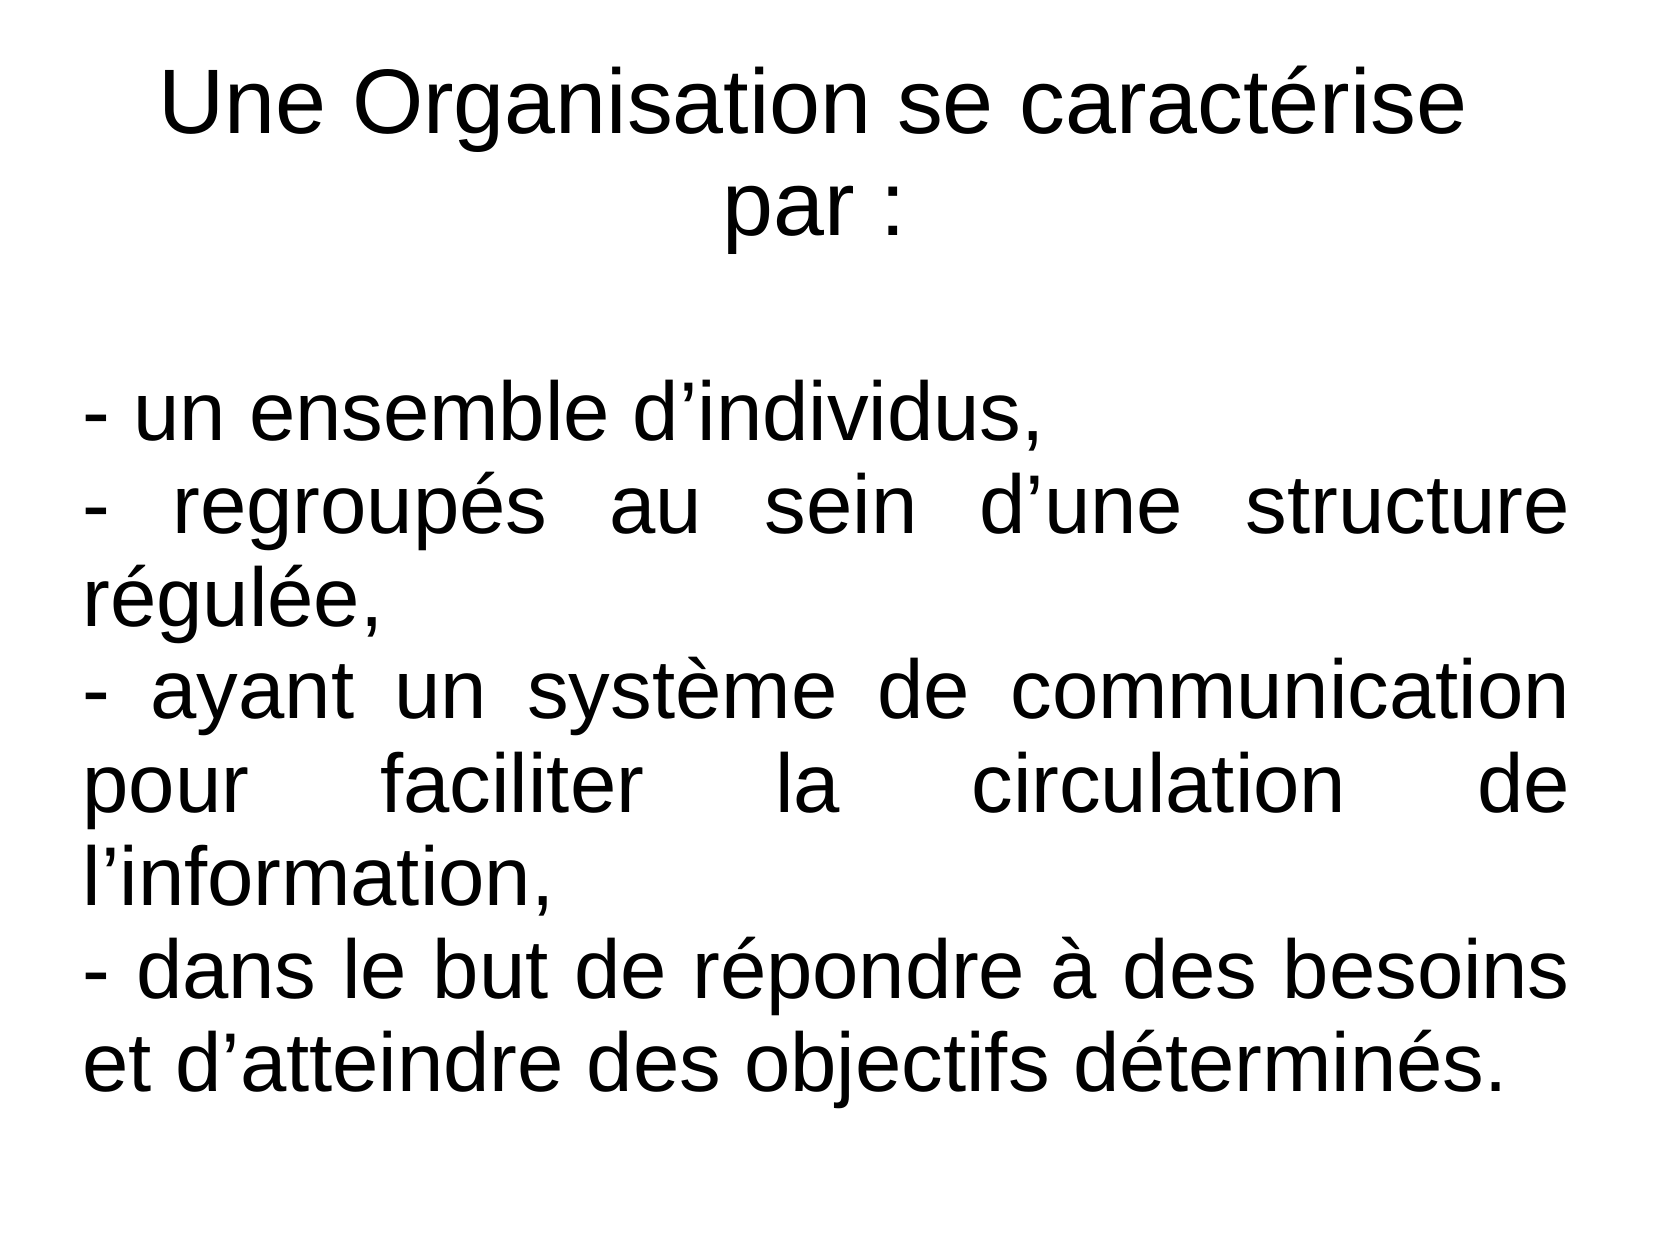

# Une Organisation se caractérise  par :
- un ensemble d’individus,
- regroupés au sein d’une structure régulée,
- ayant un système de communication pour faciliter la circulation de l’information,
- dans le but de répondre à des besoins et d’atteindre des objectifs déterminés.